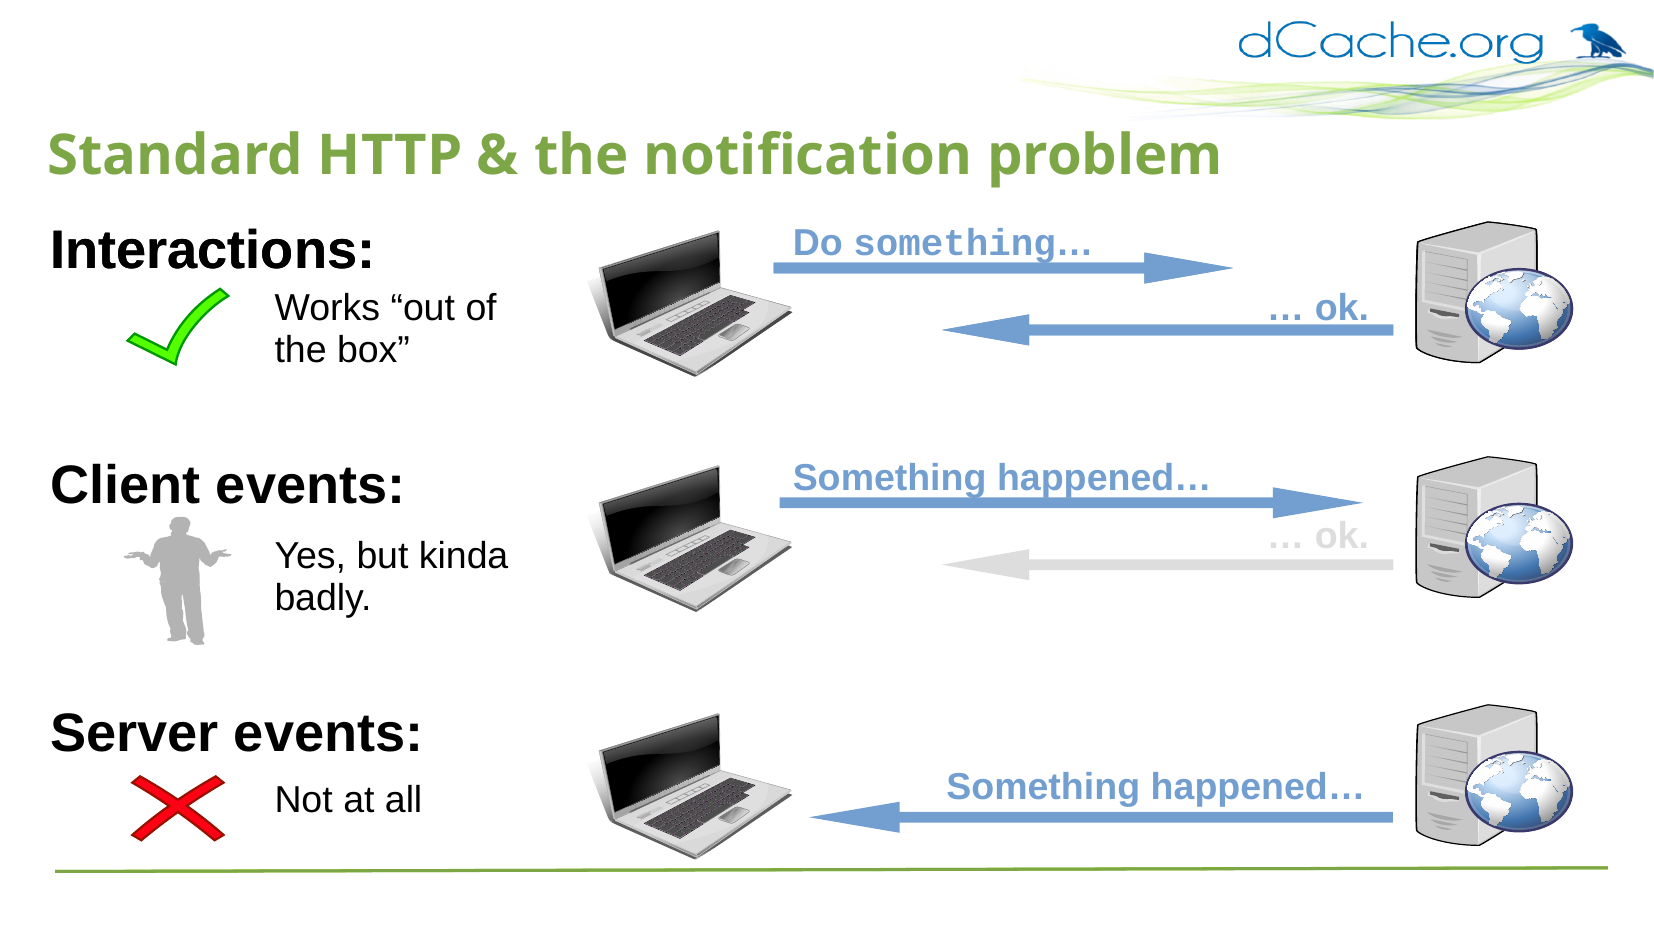

# Standard HTTP & the notification problem
Interactions:
Interactions:
Do something…
… ok.
Works “out of the box”
Client events:
Something happened…
… ok.
Yes, but kinda badly.
Server events:
Something happened…
Not at all